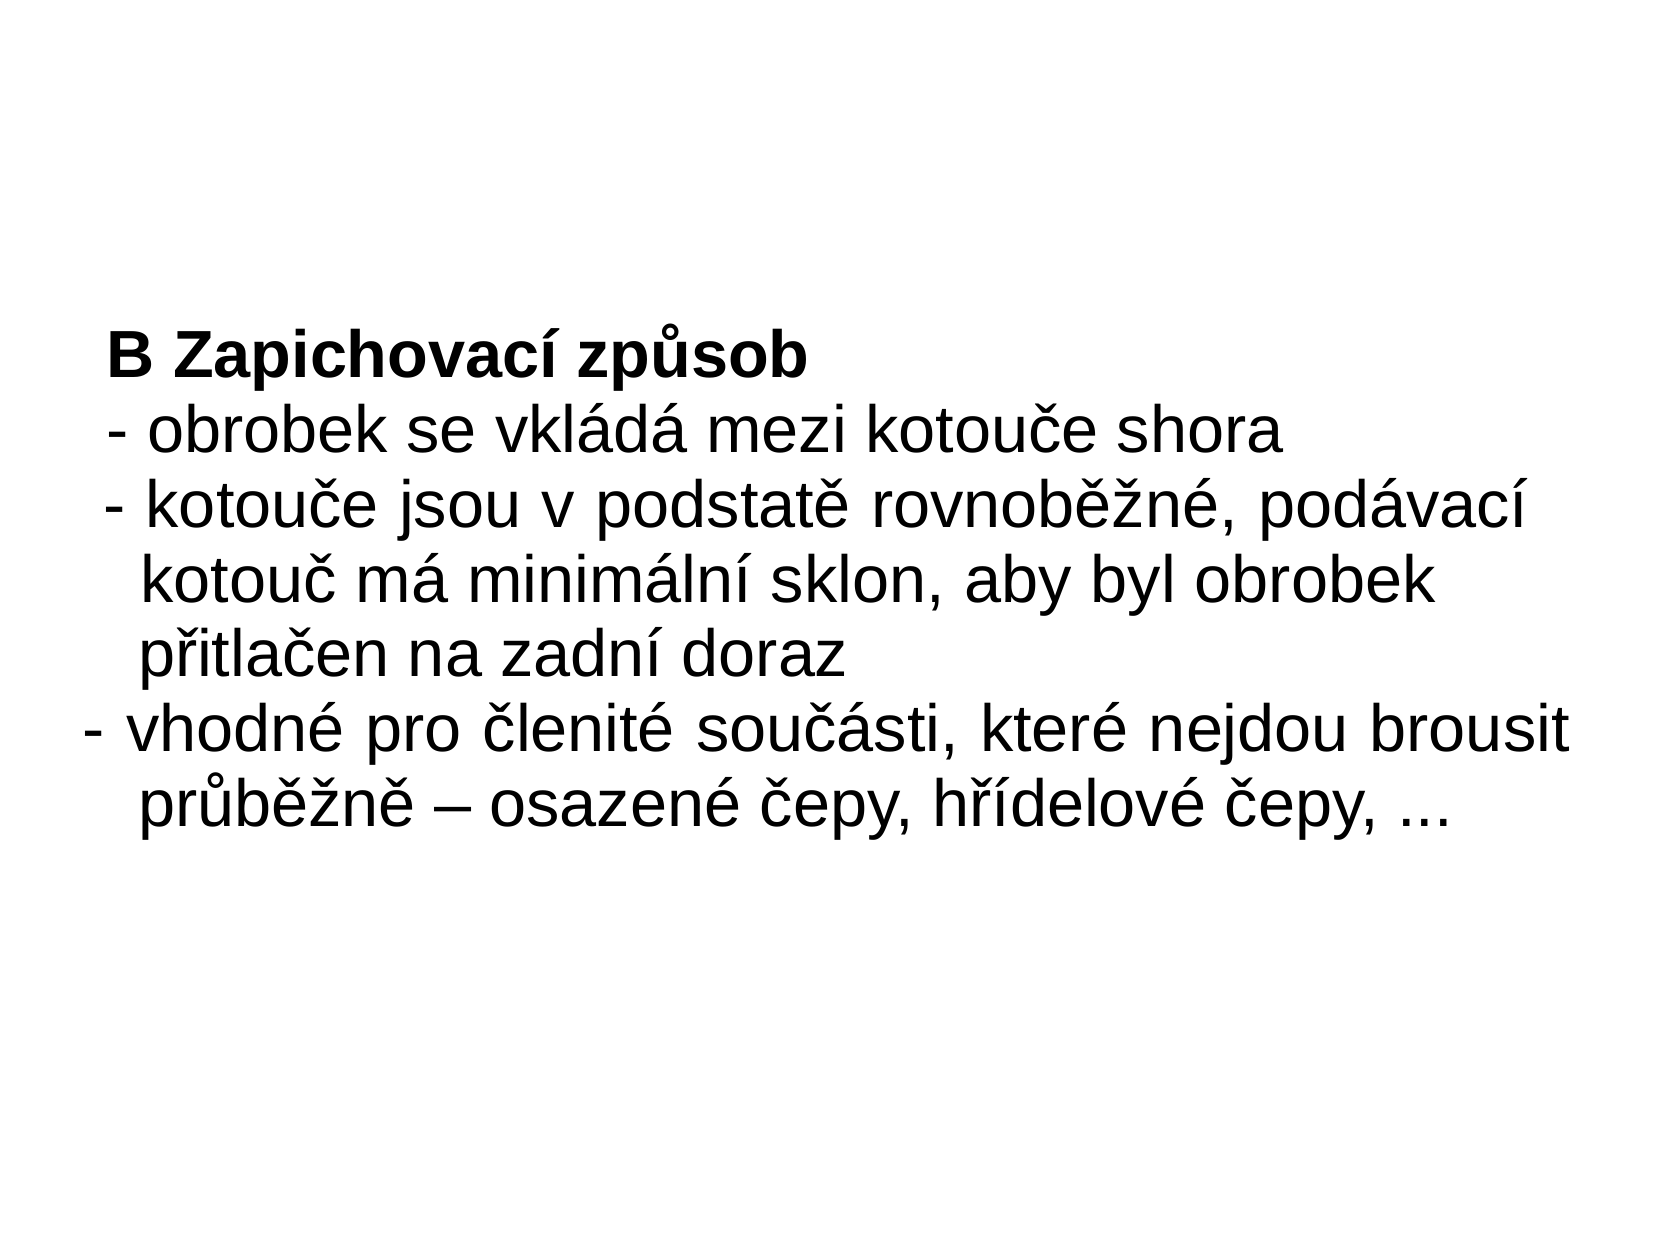

# B Zapichovací způsob
- obrobek se vkládá mezi kotouče shora
 - kotouče jsou v podstatě rovnoběžné, podávací kotouč má minimální sklon, aby byl obrobek přitlačen na zadní doraz
- vhodné pro členité součásti, které nejdou brousit průběžně – osazené čepy, hřídelové čepy, ...